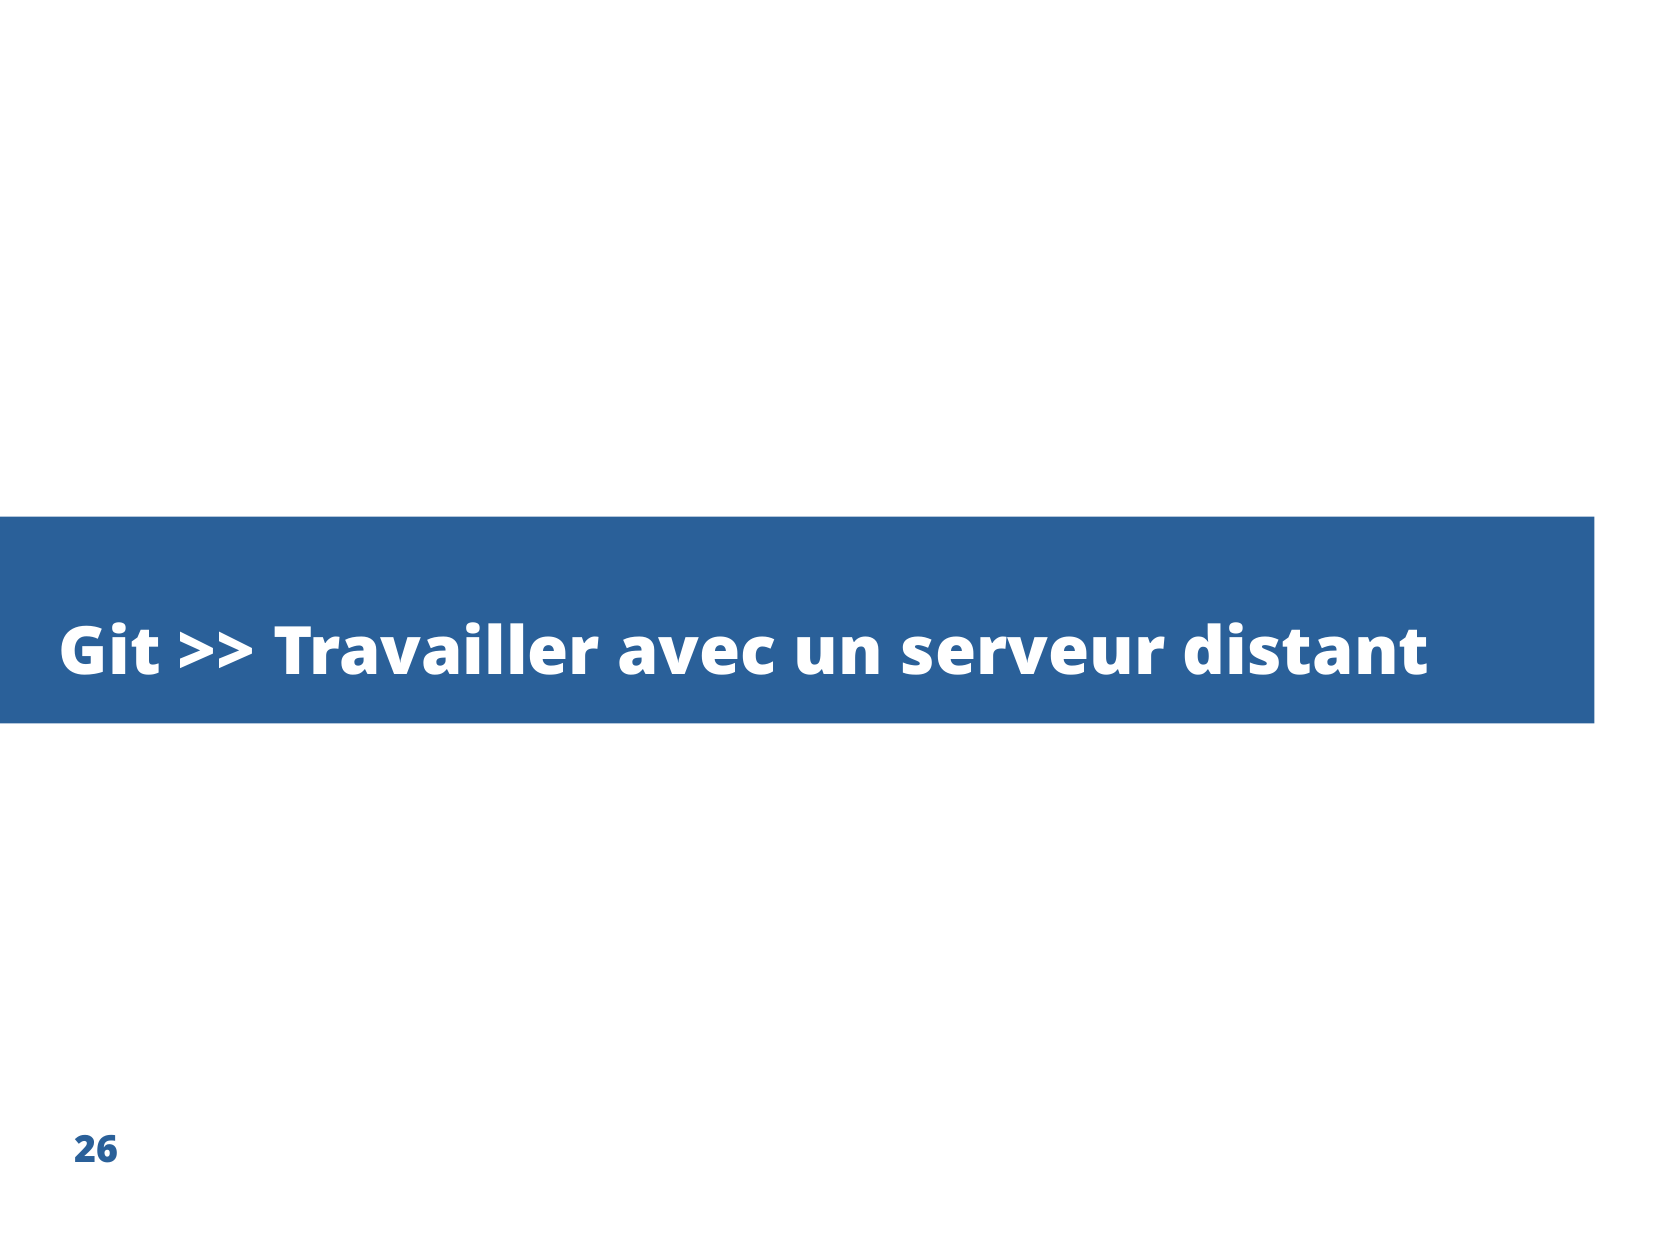

# Git >> Travailler avec un serveur distant
26